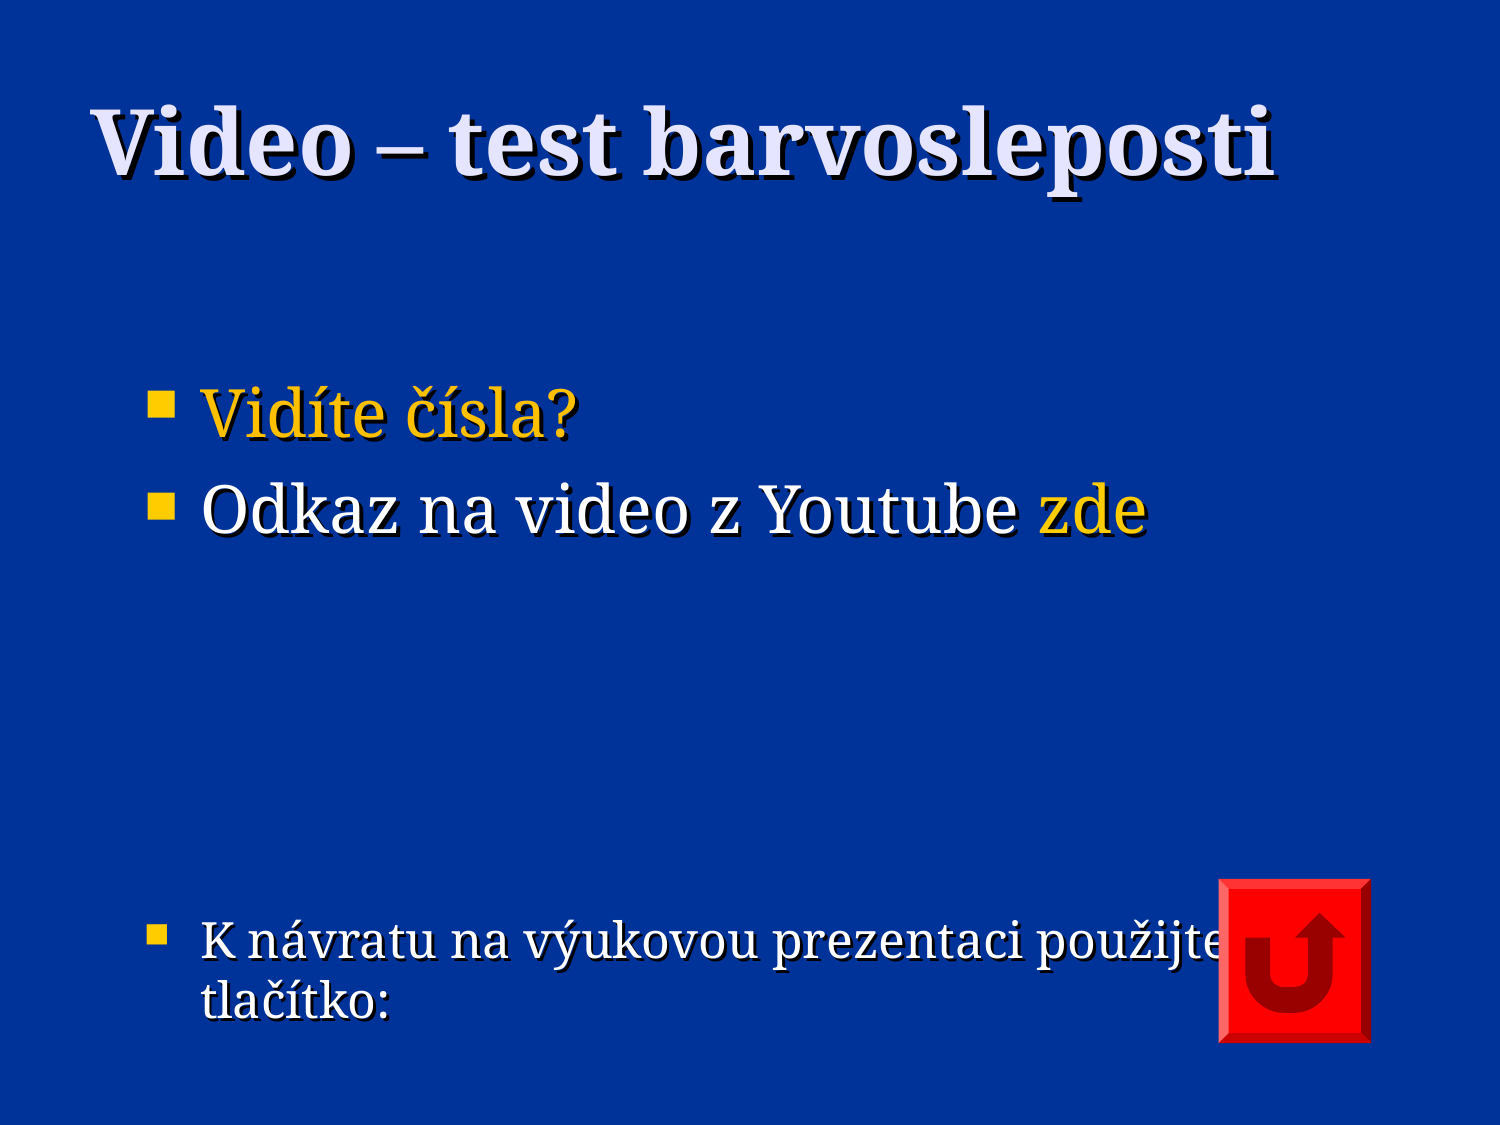

# Video – test barvosleposti
Vidíte čísla?
Odkaz na video z Youtube zde
K návratu na výukovou prezentaci použijte tlačítko: